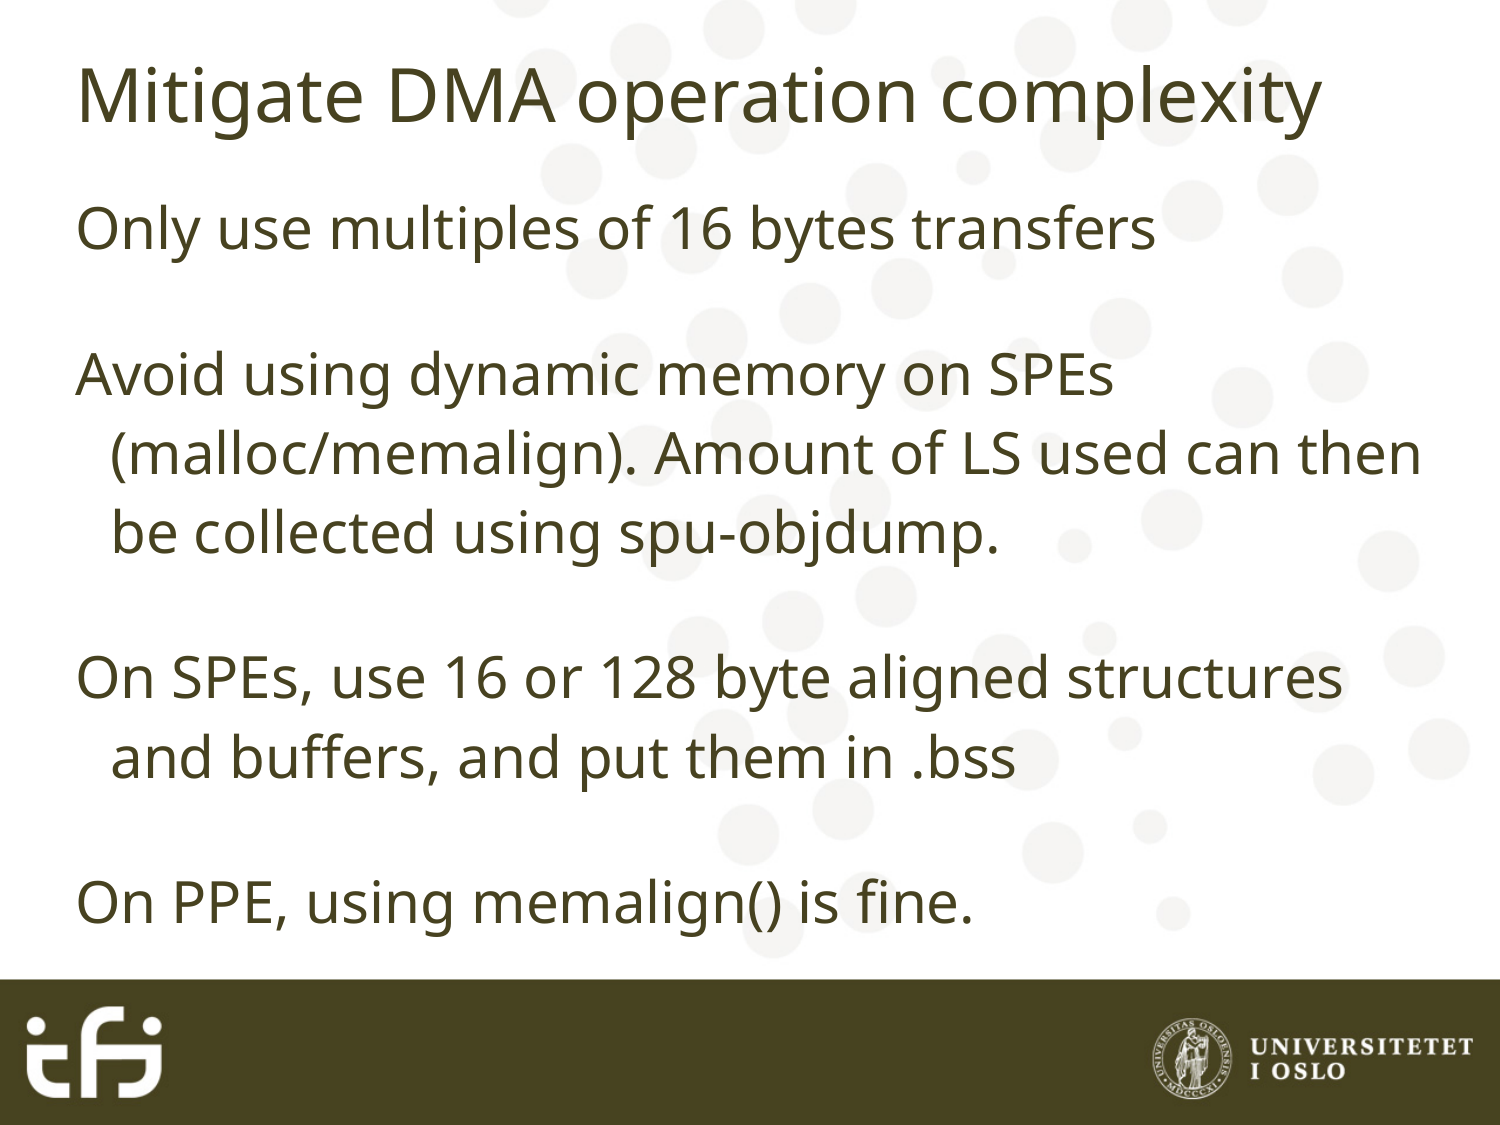

# Mitigate DMA operation complexity
Only use multiples of 16 bytes transfers
Avoid using dynamic memory on SPEs (malloc/memalign). Amount of LS used can then be collected using spu-objdump.
On SPEs, use 16 or 128 byte aligned structures and buffers, and put them in .bss
On PPE, using memalign() is fine.